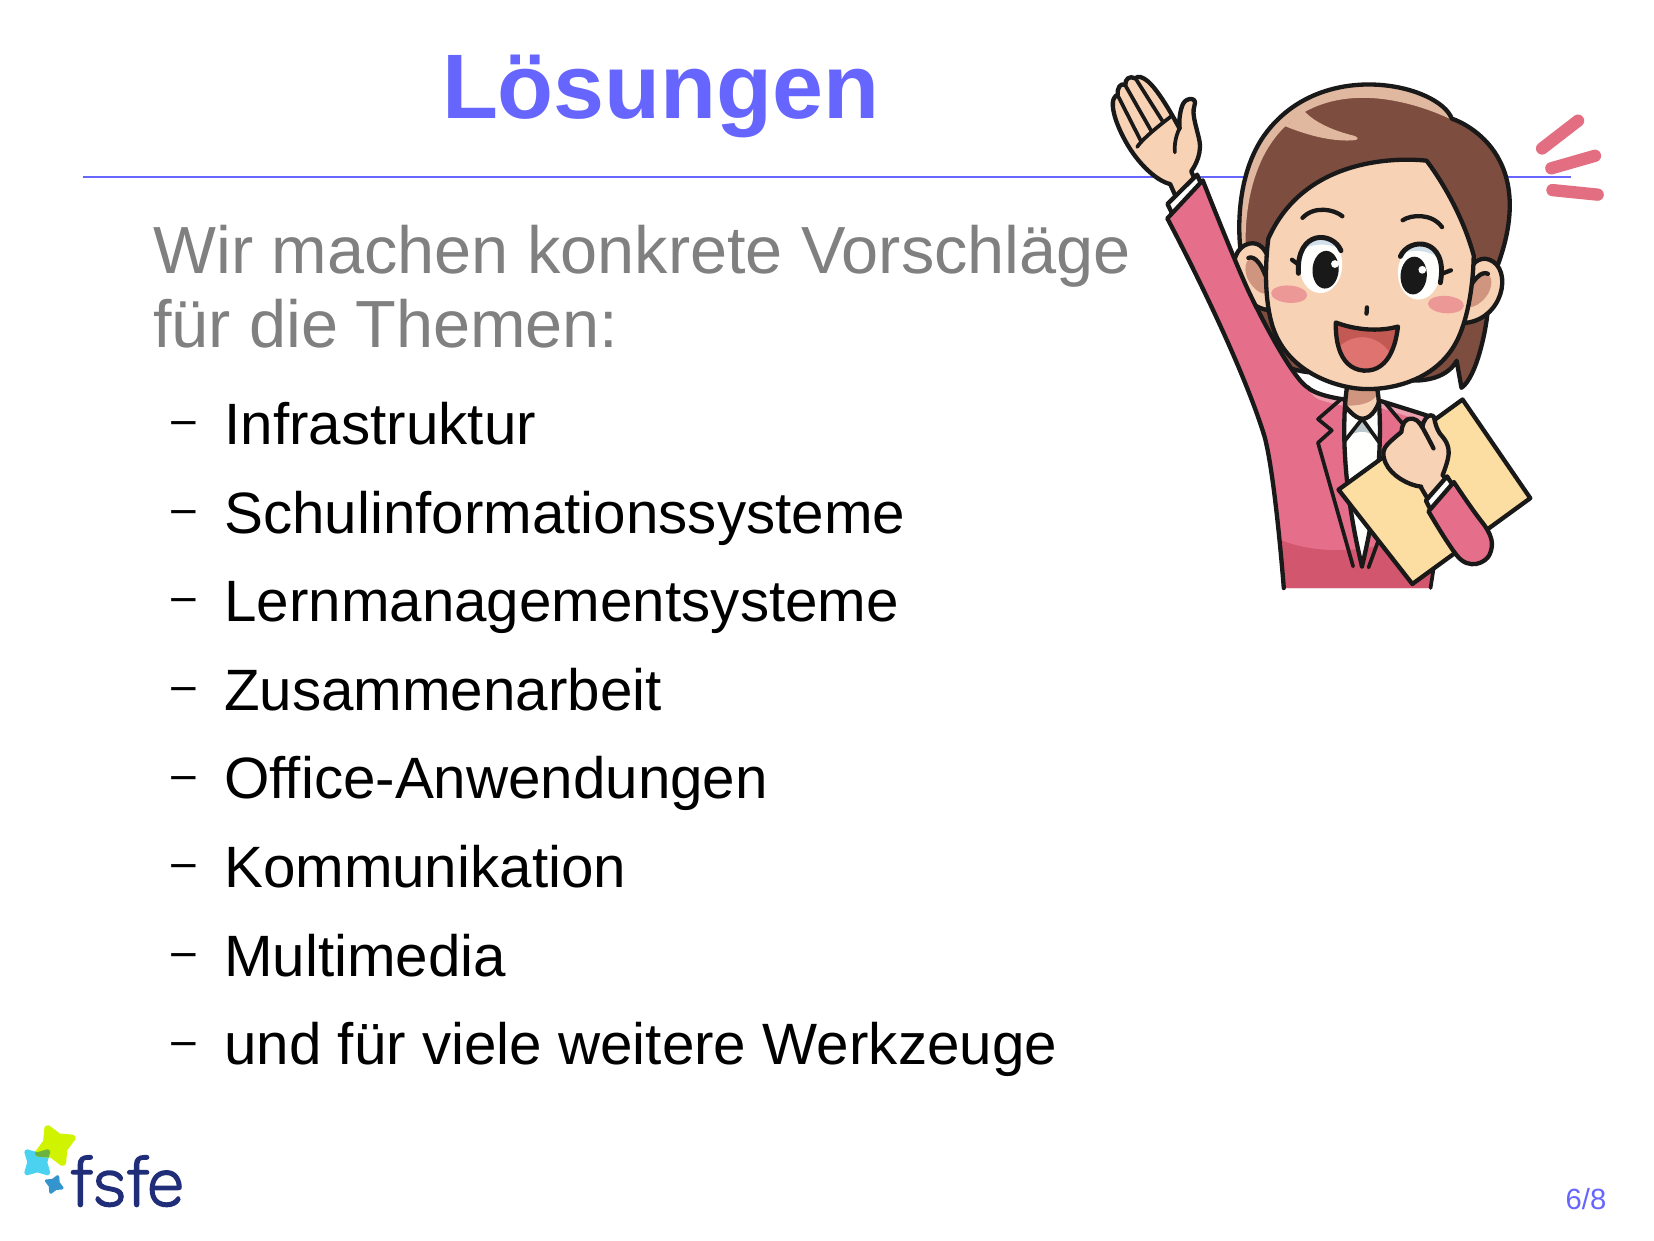

# Lösungen
Wir machen konkrete Vorschläge
für die Themen:
Infrastruktur
Schulinformationssysteme
Lernmanagementsysteme
Zusammenarbeit
Office-Anwendungen
Kommunikation
Multimedia
und für viele weitere Werkzeuge
6